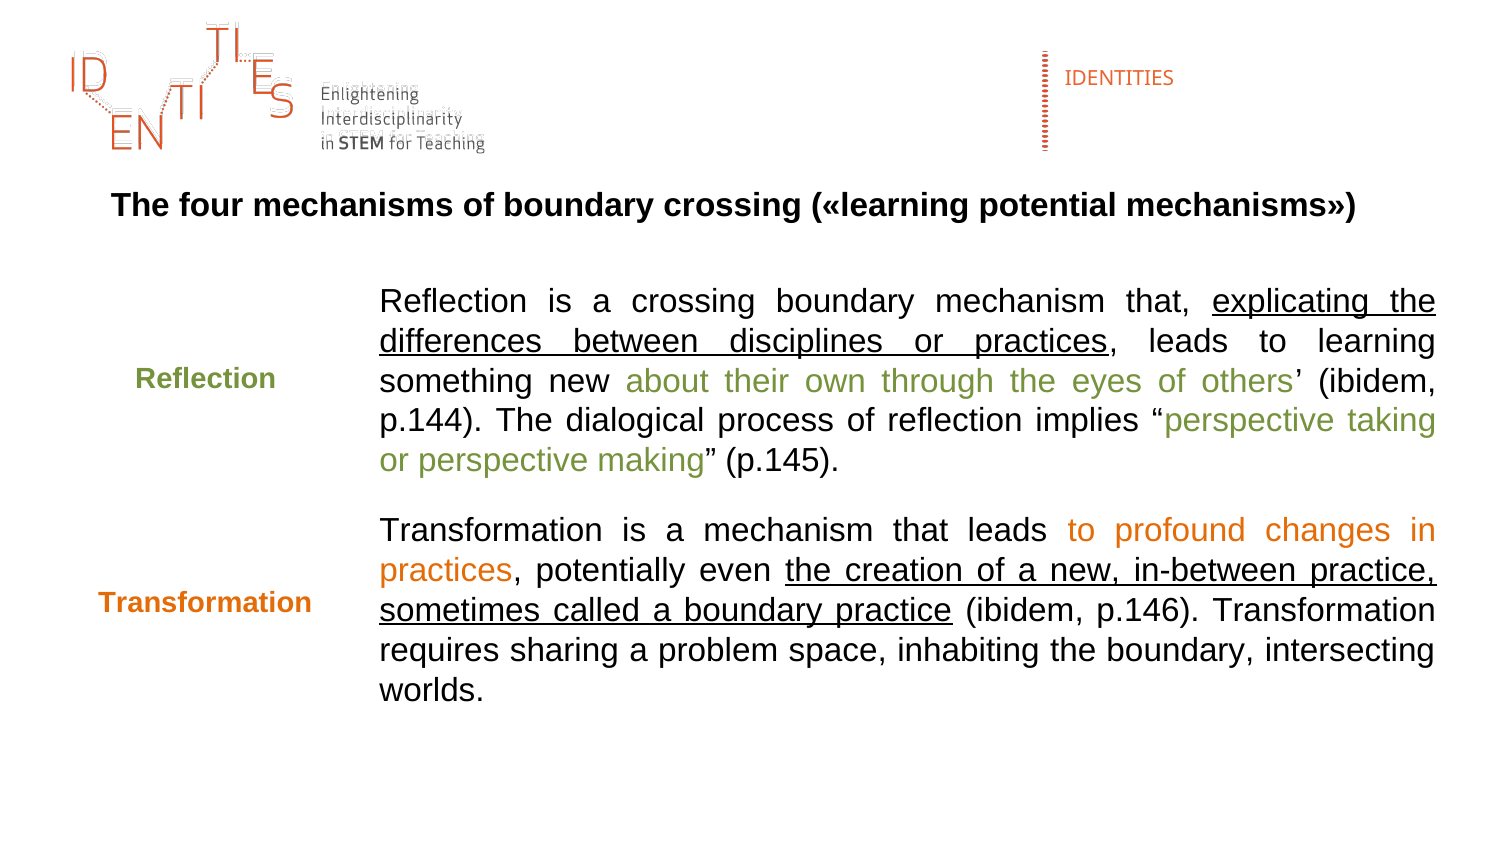

IDENTITIES
The four mechanisms of boundary crossing («learning potential mechanisms»)
Reflection is a crossing boundary mechanism that, explicating the differences between disciplines or practices, leads to learning something new about their own through the eyes of others’ (ibidem, p.144). The dialogical process of reflection implies “perspective taking or perspective making” (p.145).
Transformation is a mechanism that leads to profound changes in practices, potentially even the creation of a new, in-between practice, sometimes called a boundary practice (ibidem, p.146). Transformation requires sharing a problem space, inhabiting the boundary, intersecting worlds.
Reflection
Transformation